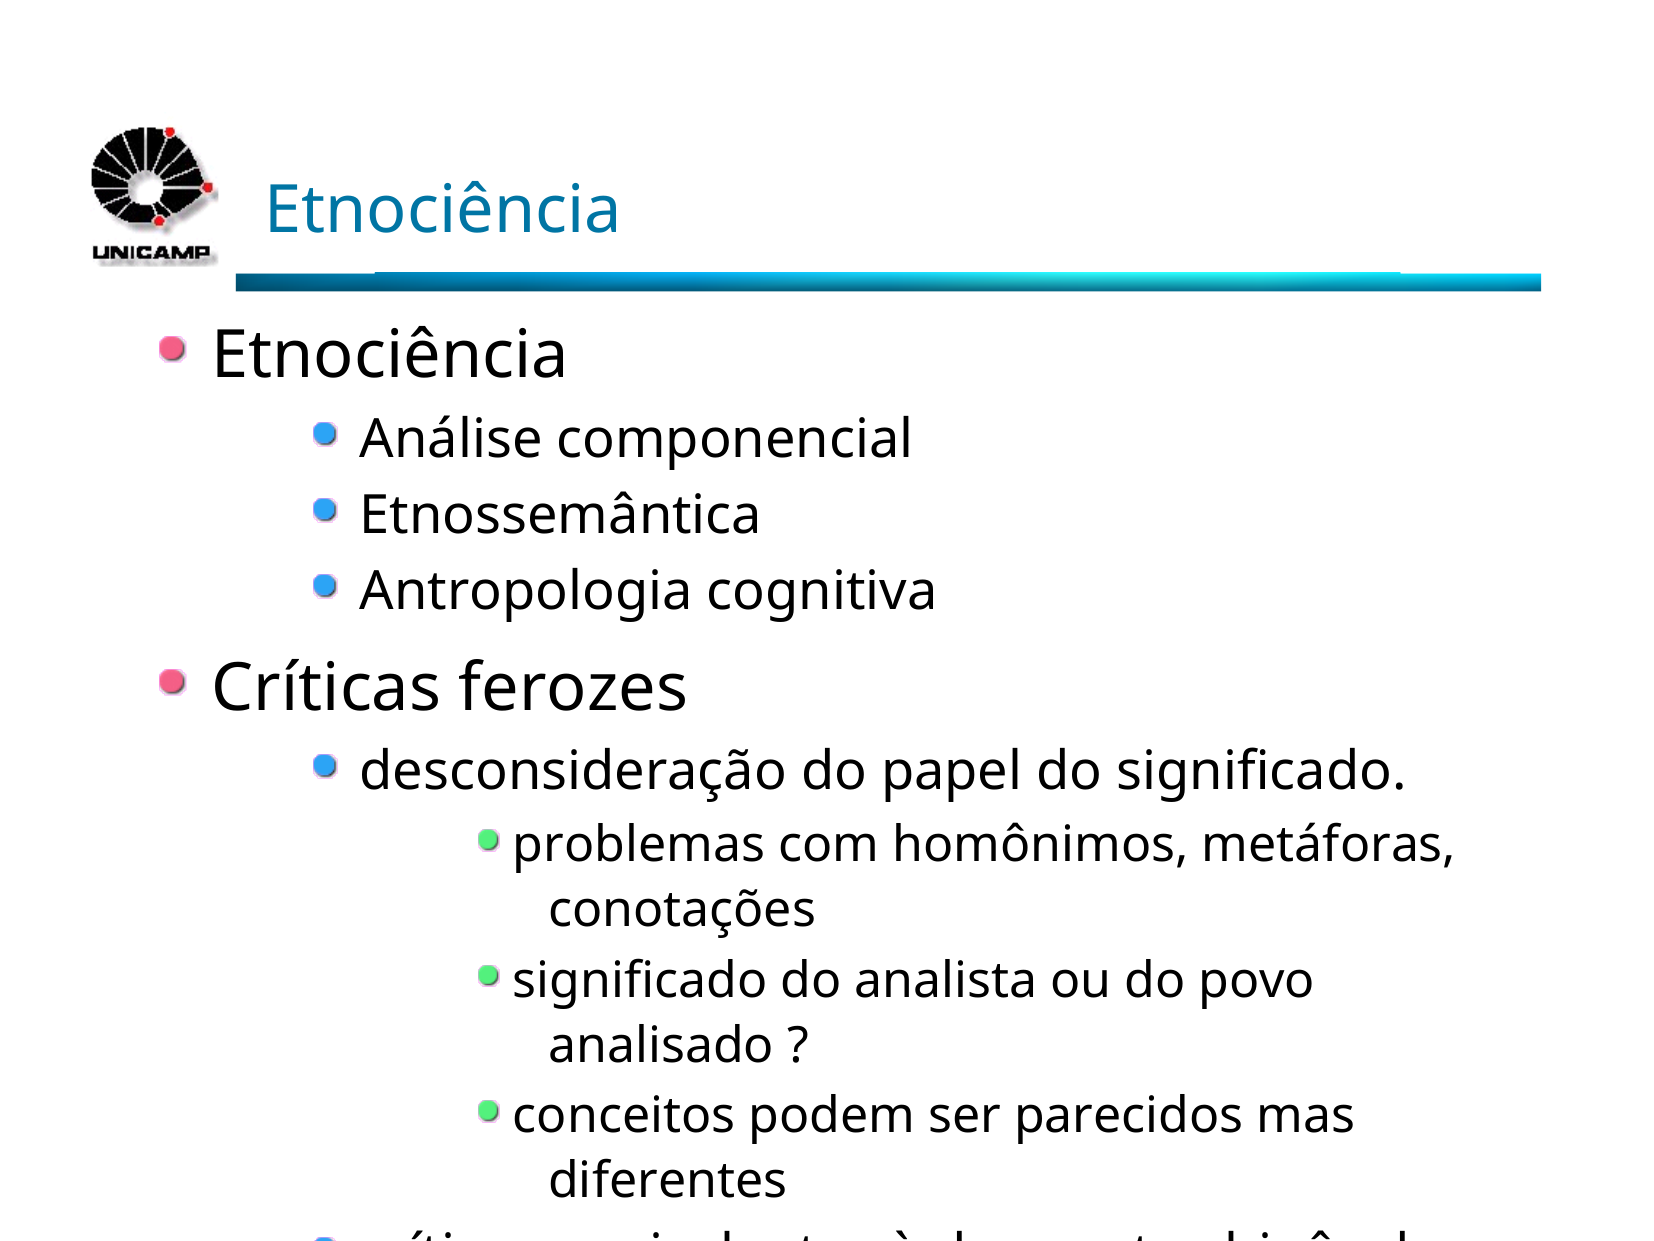

# Etnociência
Etnociência
Análise componencial
Etnossemântica
Antropologia cognitiva
Críticas ferozes
desconsideração do papel do significado.
problemas com homônimos, metáforas, conotações
significado do analista ou do povo analisado ?
conceitos podem ser parecidos mas diferentes
críticas equivalentes à do quarto chinês de Searle
técnicas não são válidas em áreas escorregadias como emoções ou doenças